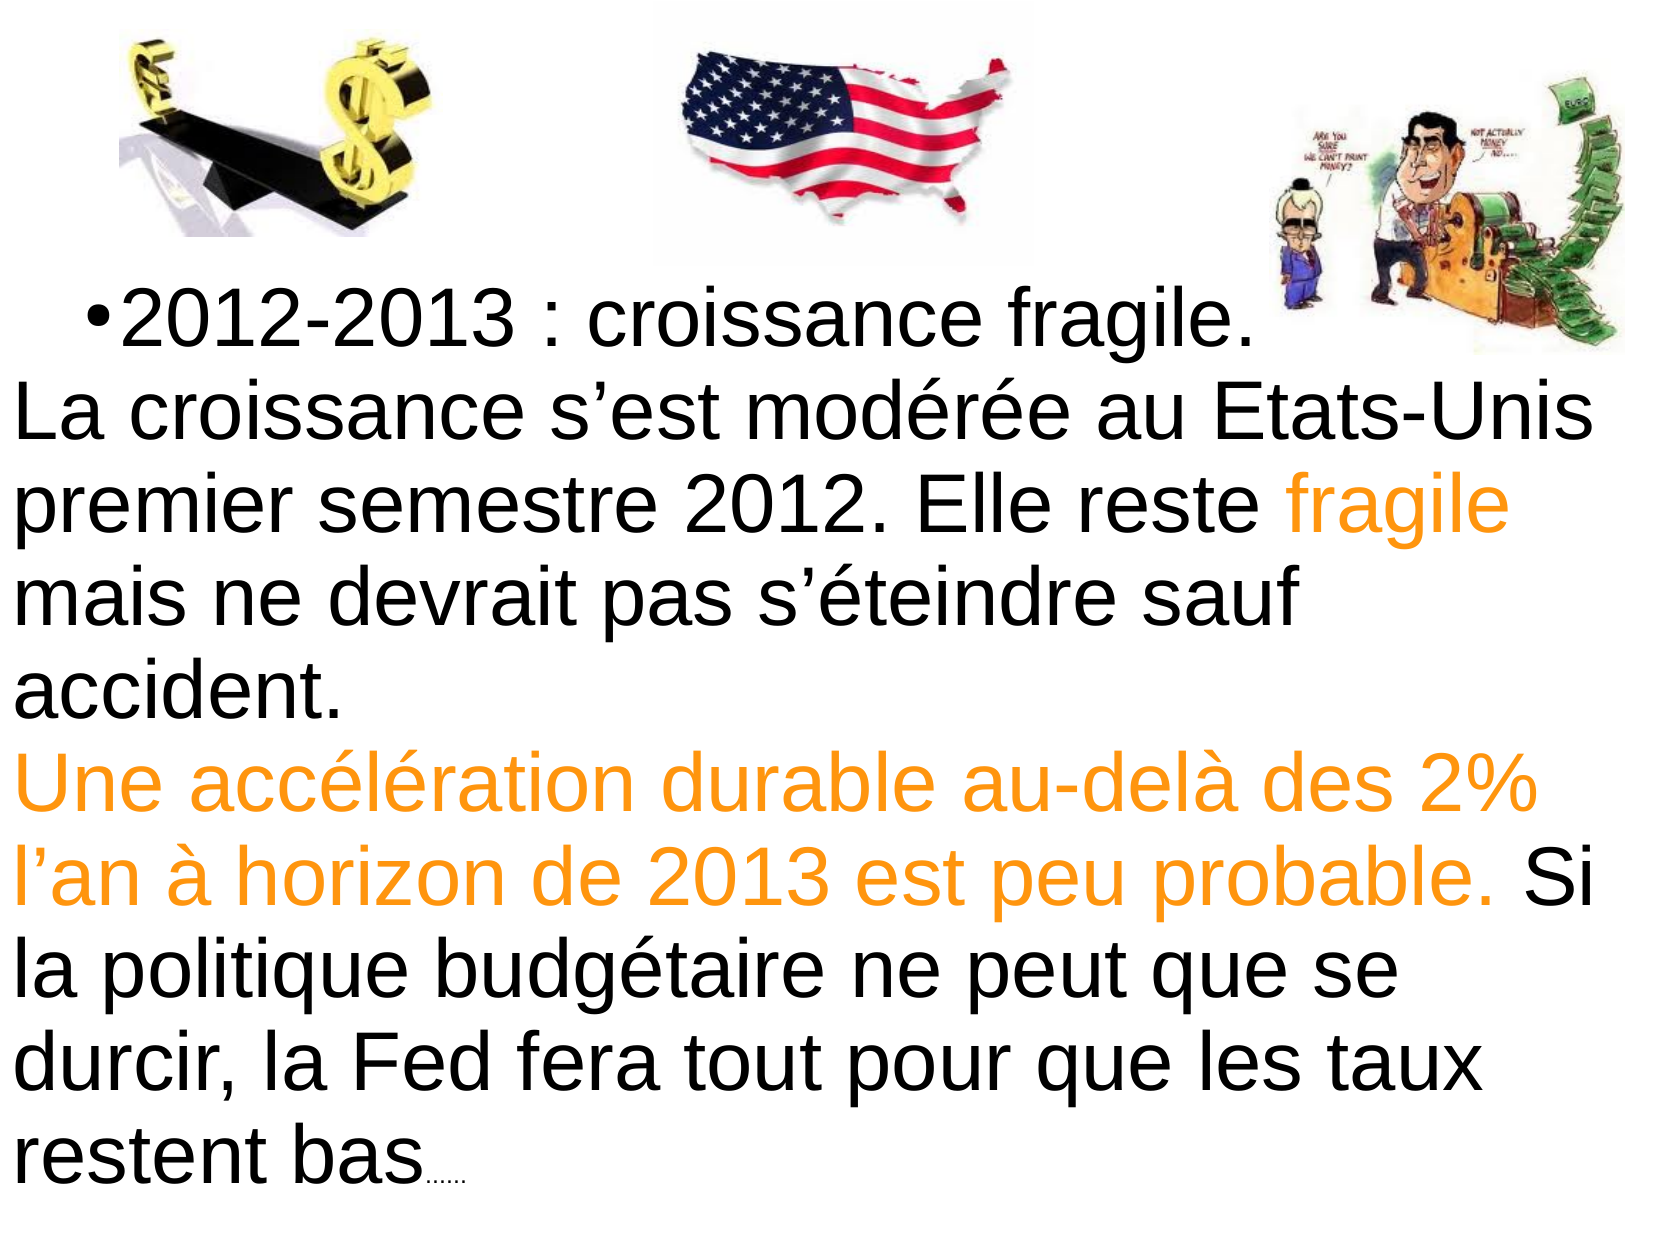

2012-2013 : croissance fragile.
La croissance s’est modérée au Etats-Unis premier semestre 2012. Elle reste fragile mais ne devrait pas s’éteindre sauf accident.
Une accélération durable au-delà des 2% l’an à horizon de 2013 est peu probable. Si la politique budgétaire ne peut que se durcir, la Fed fera tout pour que les taux restent bas......